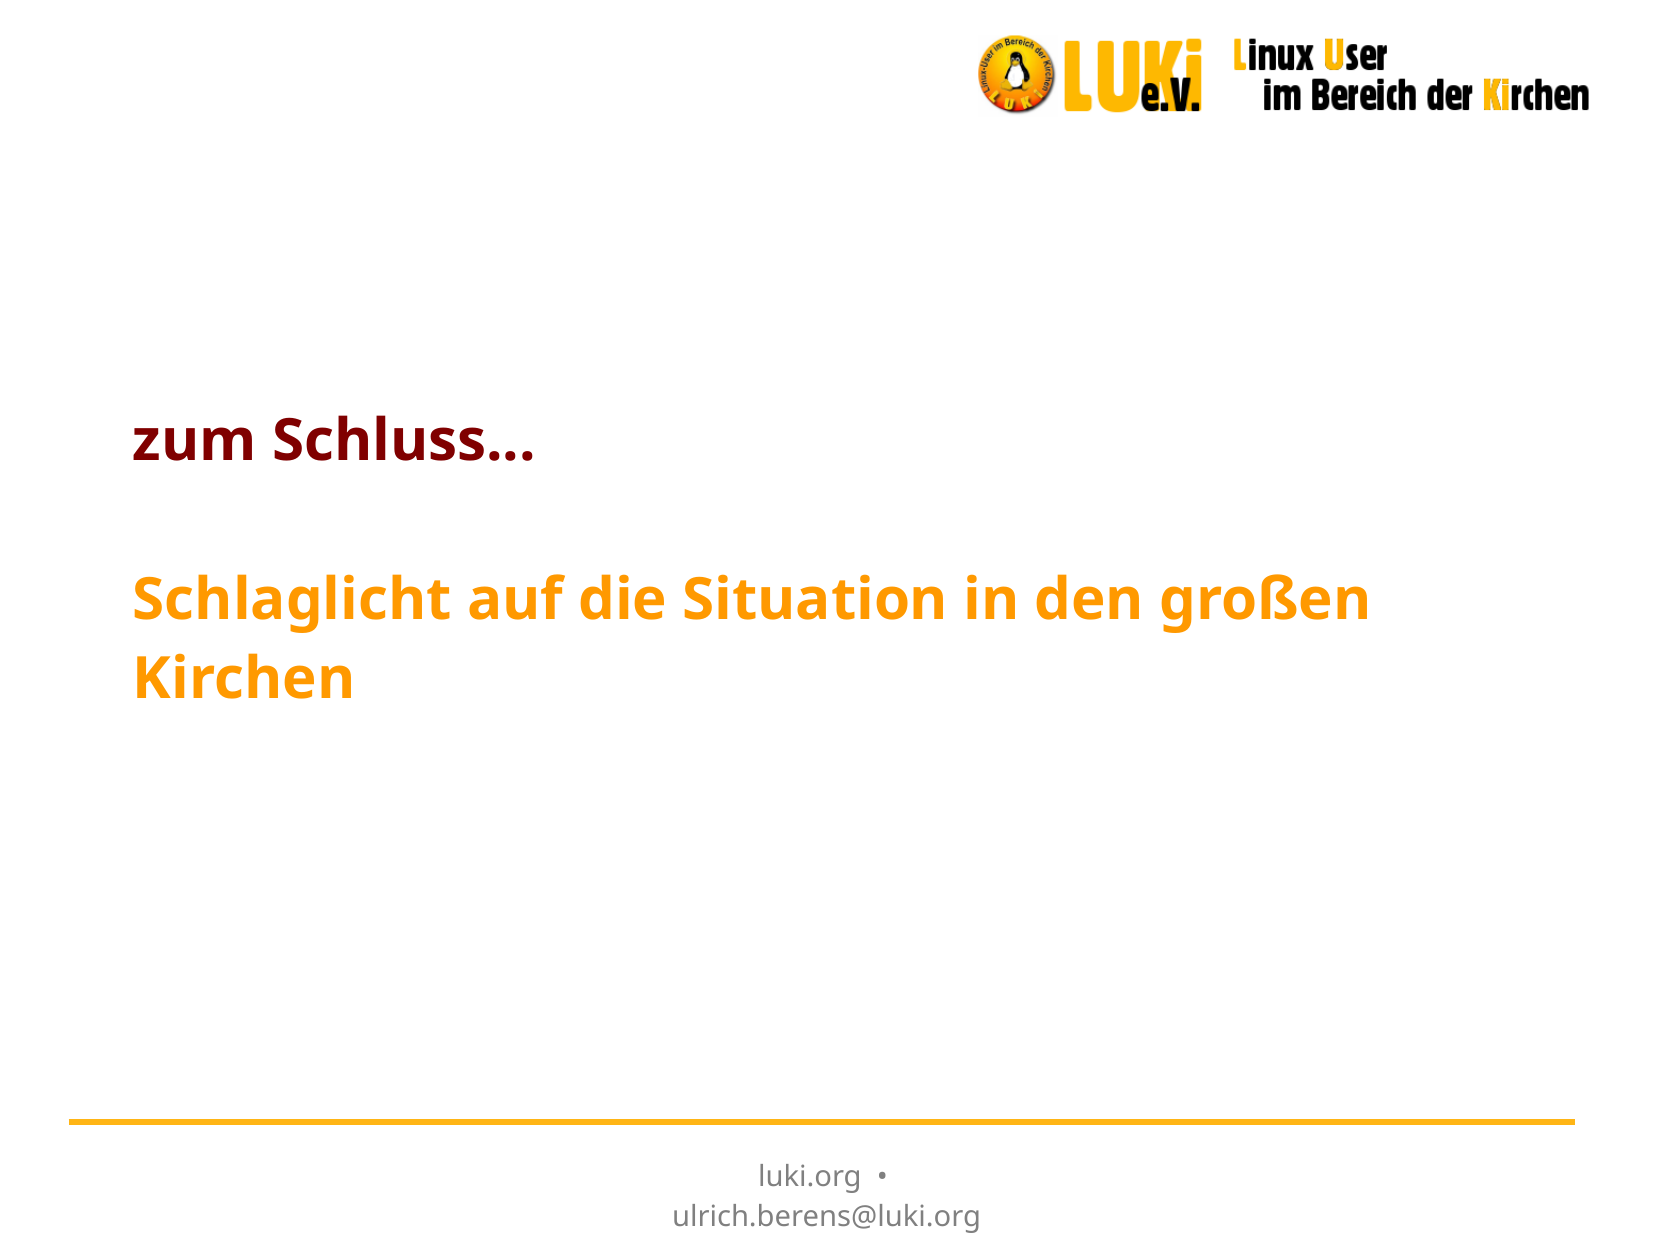

zum Schluss...
Schlaglicht auf die Situation in den großen Kirchen
luki.org • ulrich.berens@luki.org